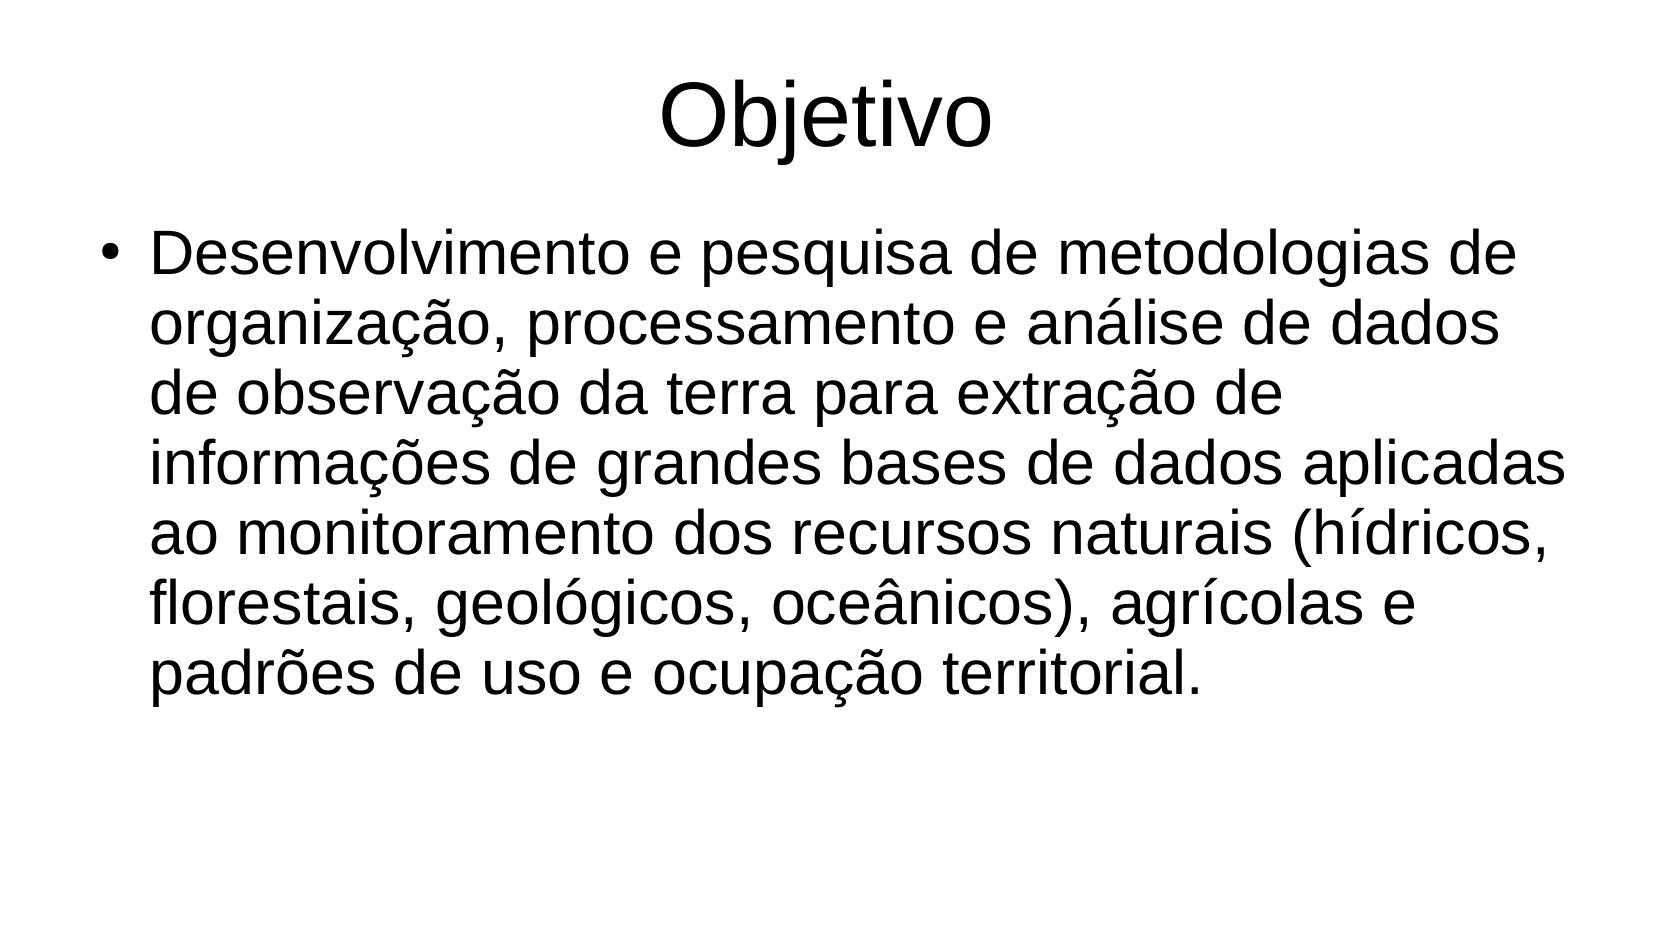

# Objetivo
Desenvolvimento e pesquisa de metodologias de organização, processamento e análise de dados de observação da terra para extração de informações de grandes bases de dados aplicadas ao monitoramento dos recursos naturais (hídricos, florestais, geológicos, oceânicos), agrícolas e padrões de uso e ocupação territorial.